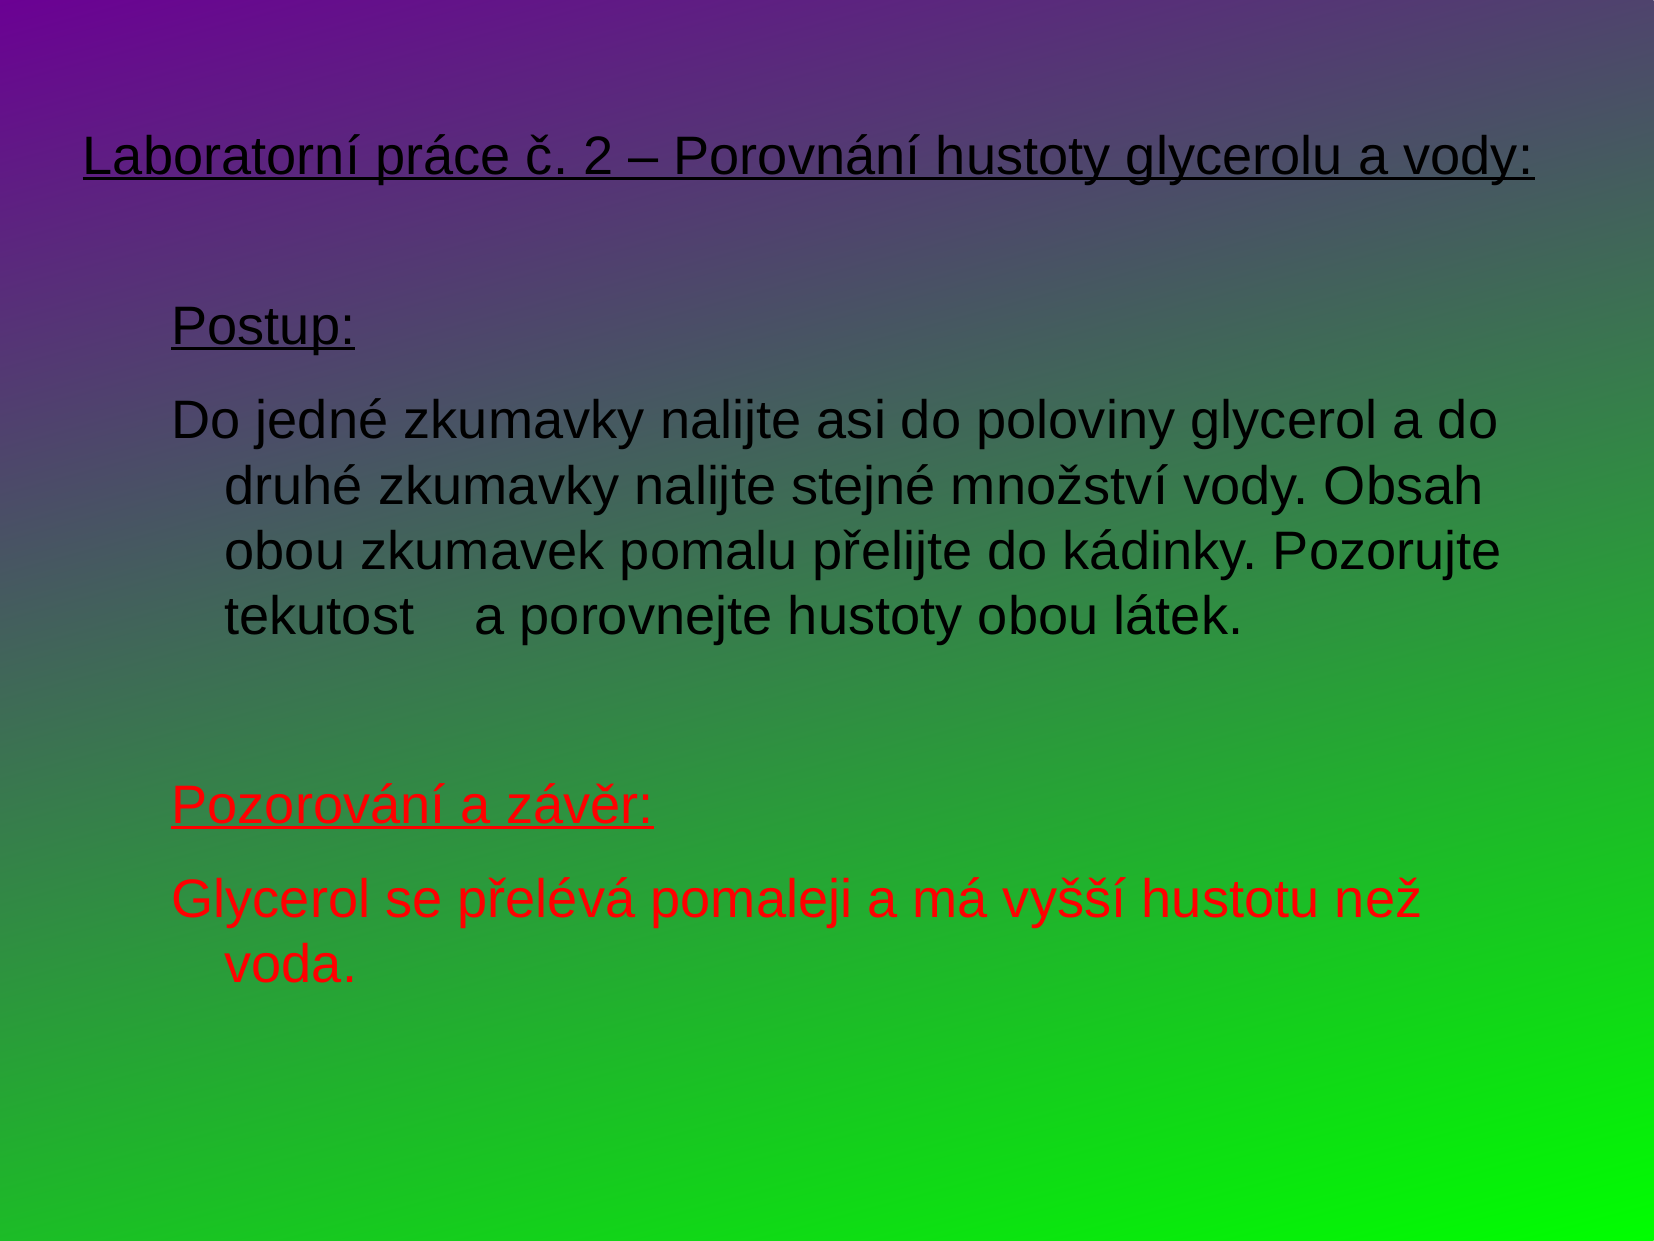

# Laboratorní práce č. 2 – Porovnání hustoty glycerolu a vody:
Postup:
Do jedné zkumavky nalijte asi do poloviny glycerol a do druhé zkumavky nalijte stejné množství vody. Obsah obou zkumavek pomalu přelijte do kádinky. Pozorujte tekutost a porovnejte hustoty obou látek.
Pozorování a závěr:
Glycerol se přelévá pomaleji a má vyšší hustotu než voda.